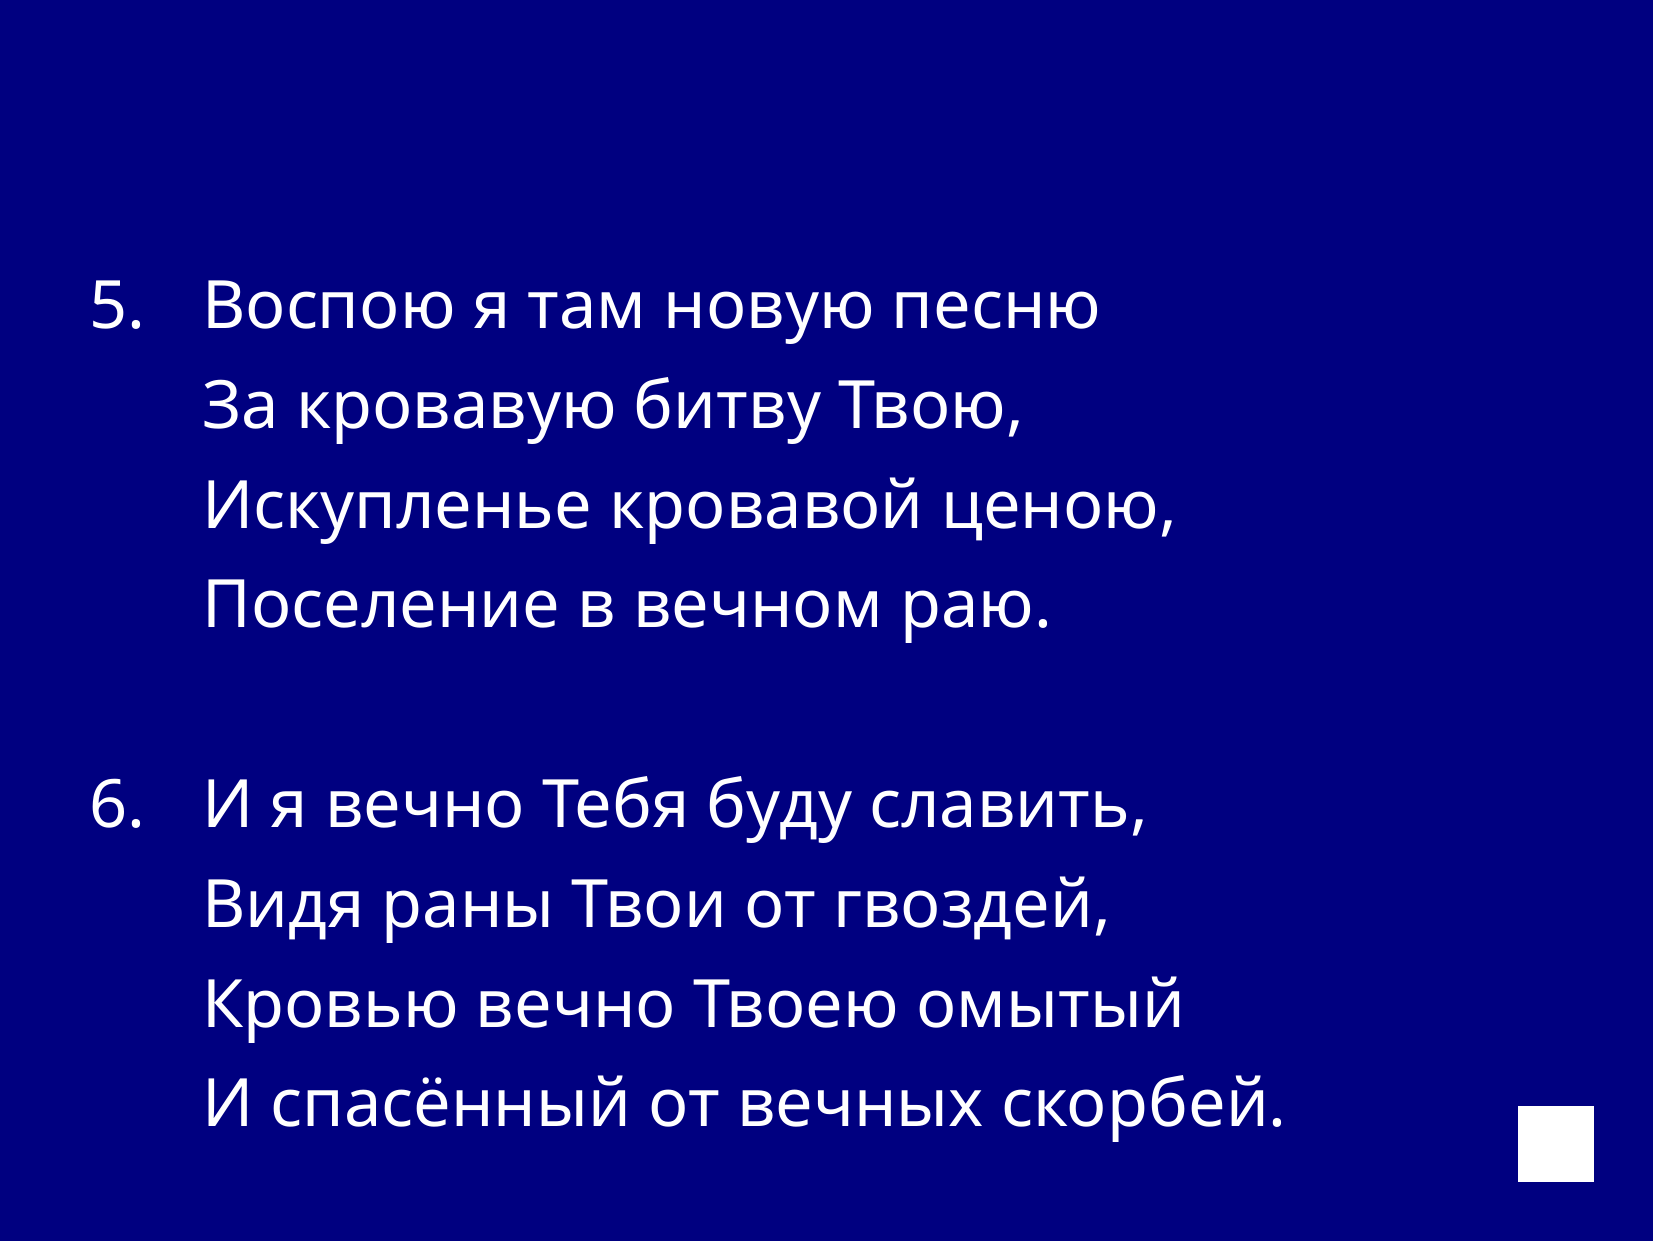

5.	Воспою я там новую песню
	За кровавую битву Твою,
	Искупленье кровавой ценою,
	Поселение в вечном раю.
6.	И я вечно Тебя буду славить,
	Видя раны Твои от гвоздей,
	Кровью вечно Твоею омытый
	И спасённый от вечных скорбей.